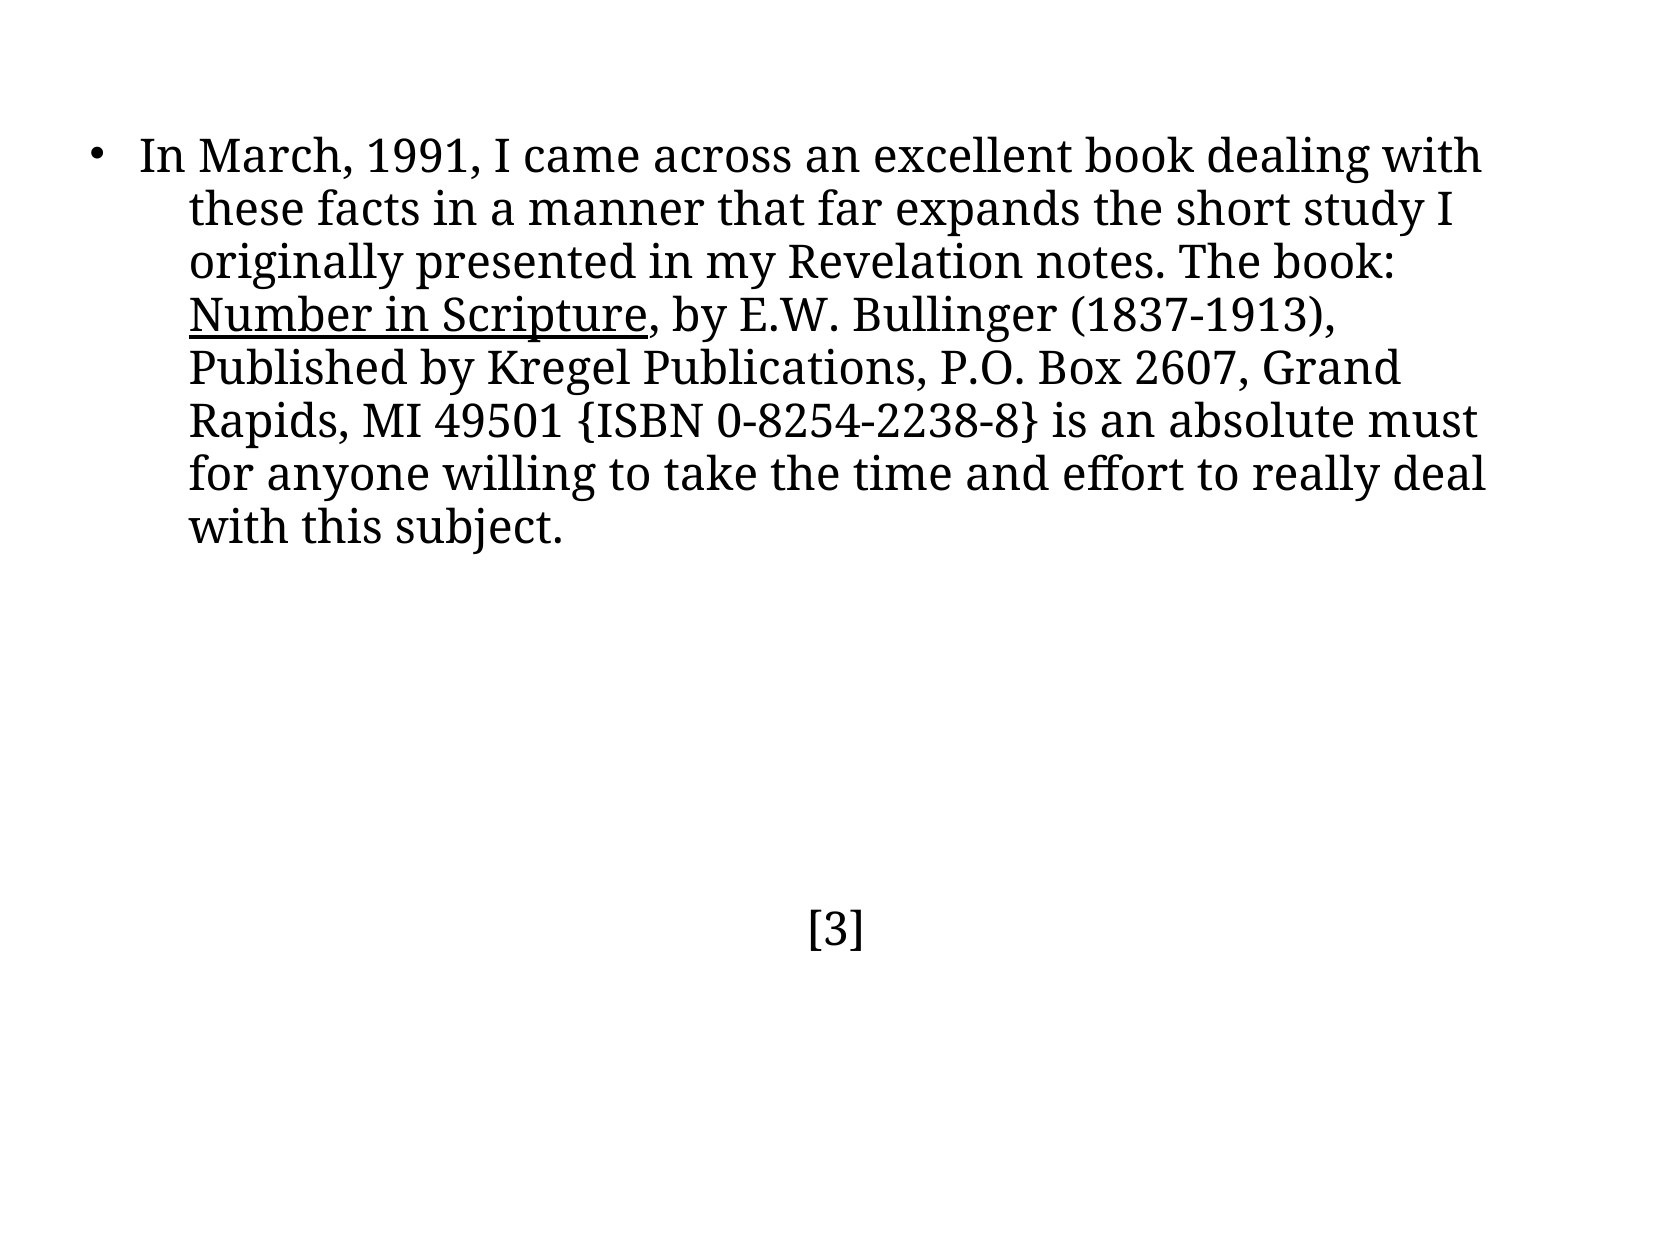

# In March, 1991, I came across an excellent book dealing with these facts in a manner that far expands the short study I originally presented in my Revelation notes. The book: Number in Scripture, by E.W. Bullinger (1837-1913), Published by Kregel Publications, P.O. Box 2607, Grand Rapids, MI 49501 {ISBN 0-8254-2238-8} is an absolute must for anyone willing to take the time and effort to really deal with this subject.
[3]